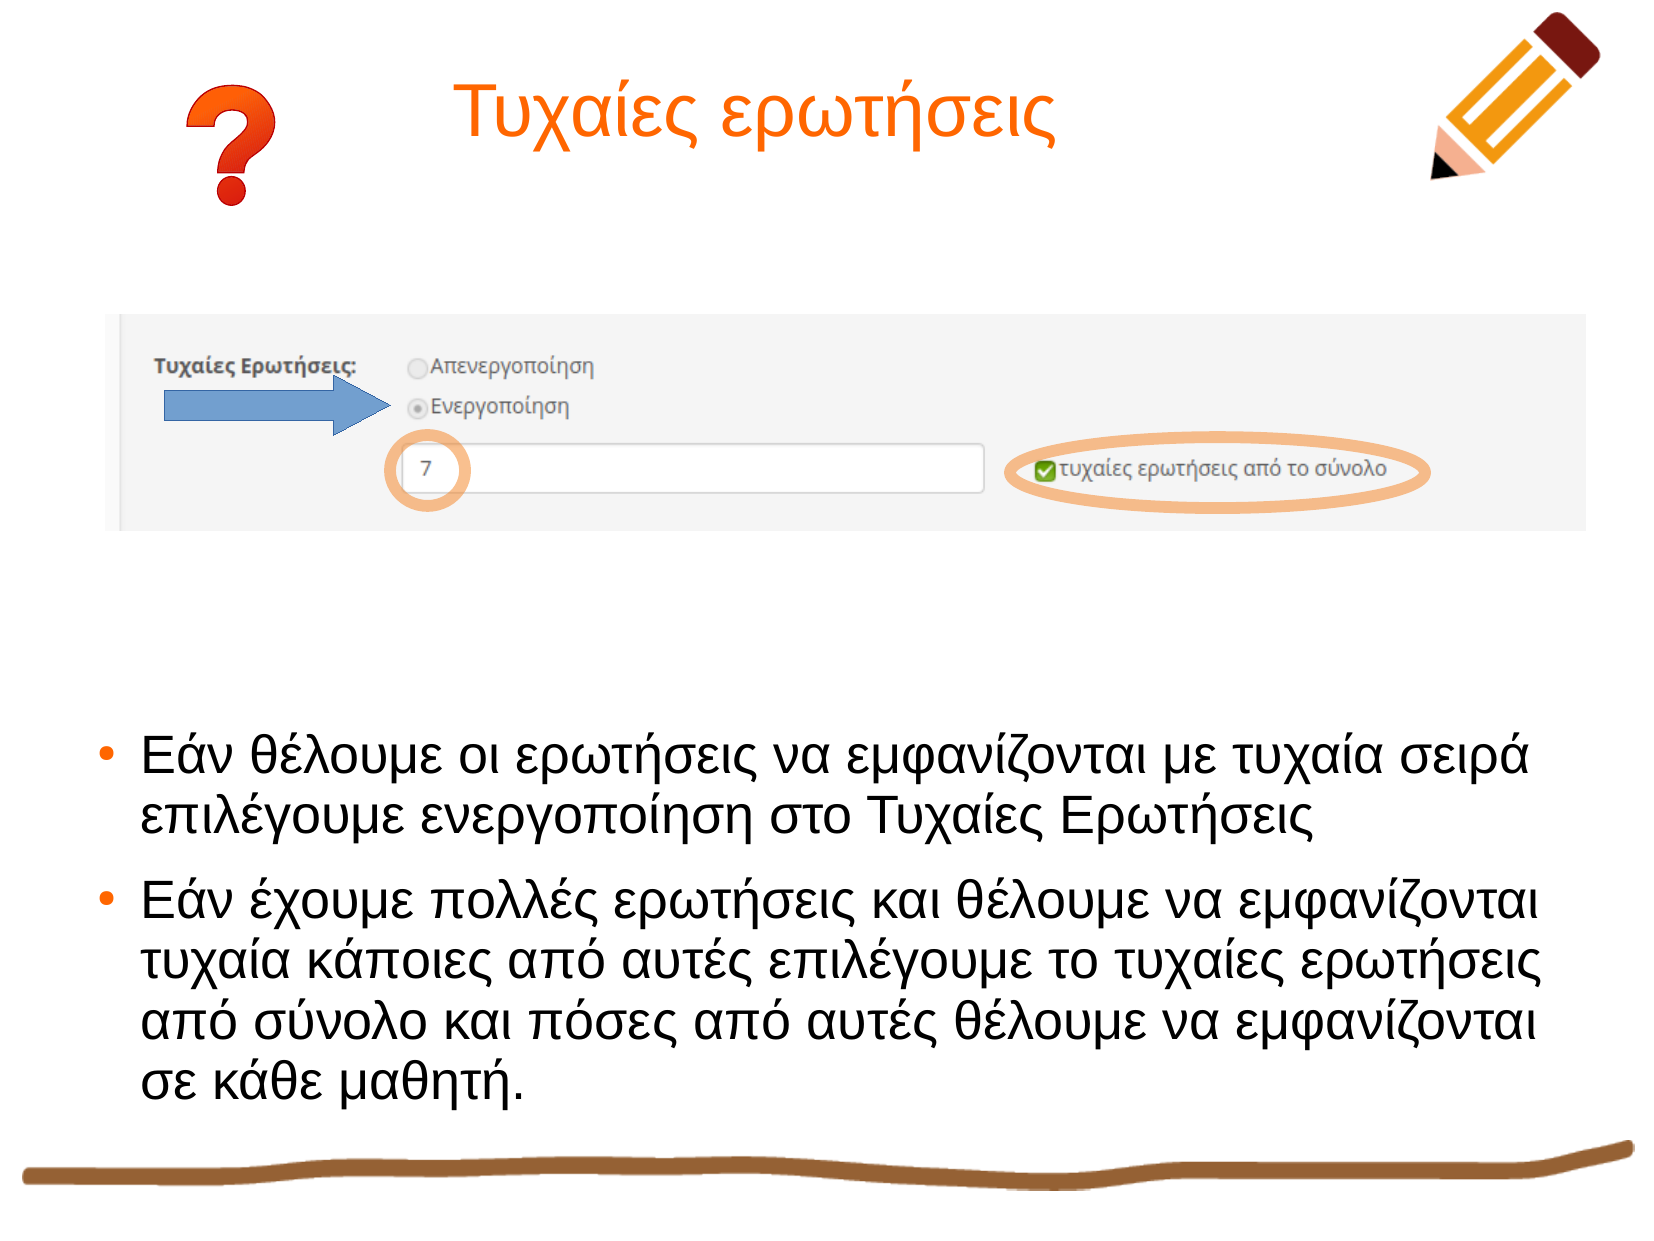

# Τυχαίες ερωτήσεις
Εάν θέλουμε οι ερωτήσεις να εμφανίζονται με τυχαία σειρά επιλέγουμε ενεργοποίηση στο Τυχαίες Ερωτήσεις
Εάν έχουμε πολλές ερωτήσεις και θέλουμε να εμφανίζονται τυχαία κάποιες από αυτές επιλέγουμε το τυχαίες ερωτήσεις από σύνολο και πόσες από αυτές θέλουμε να εμφανίζονται σε κάθε μαθητή.